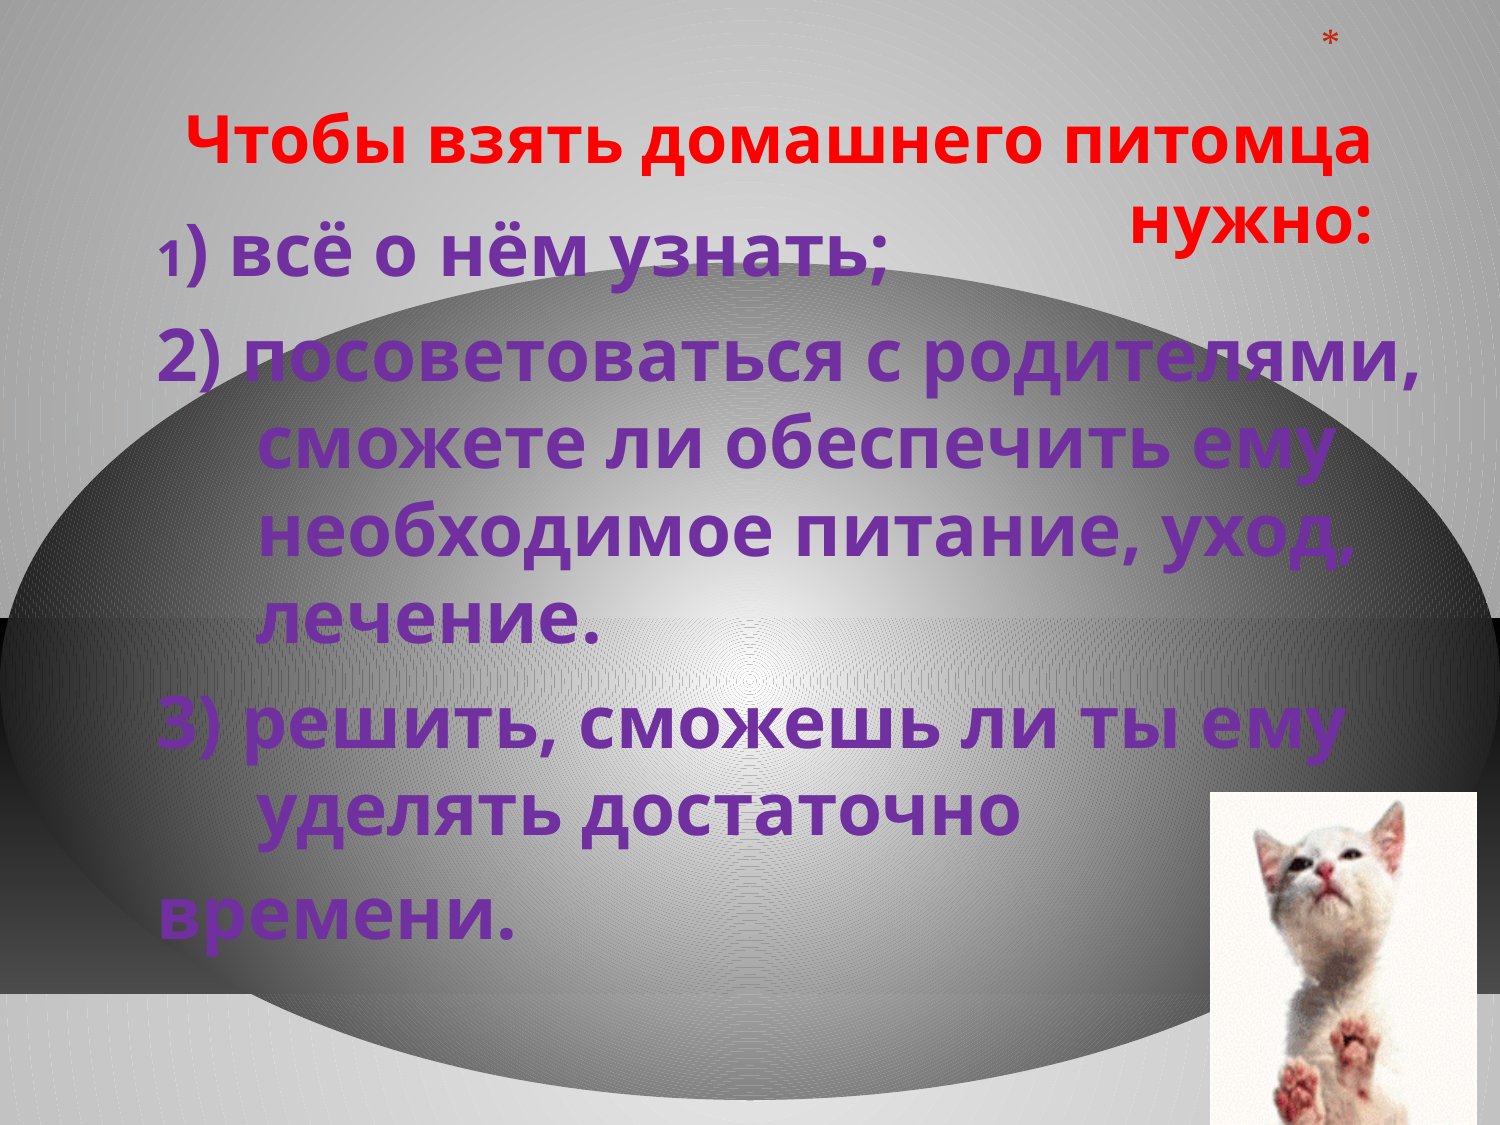

Чтобы взять домашнего питомца нужно:
# 1) всё о нём узнать;
2) посоветоваться с родителями, сможете ли обеспечить ему необходимое питание, уход, лечение.
3) решить, сможешь ли ты ему уделять достаточно
времени.